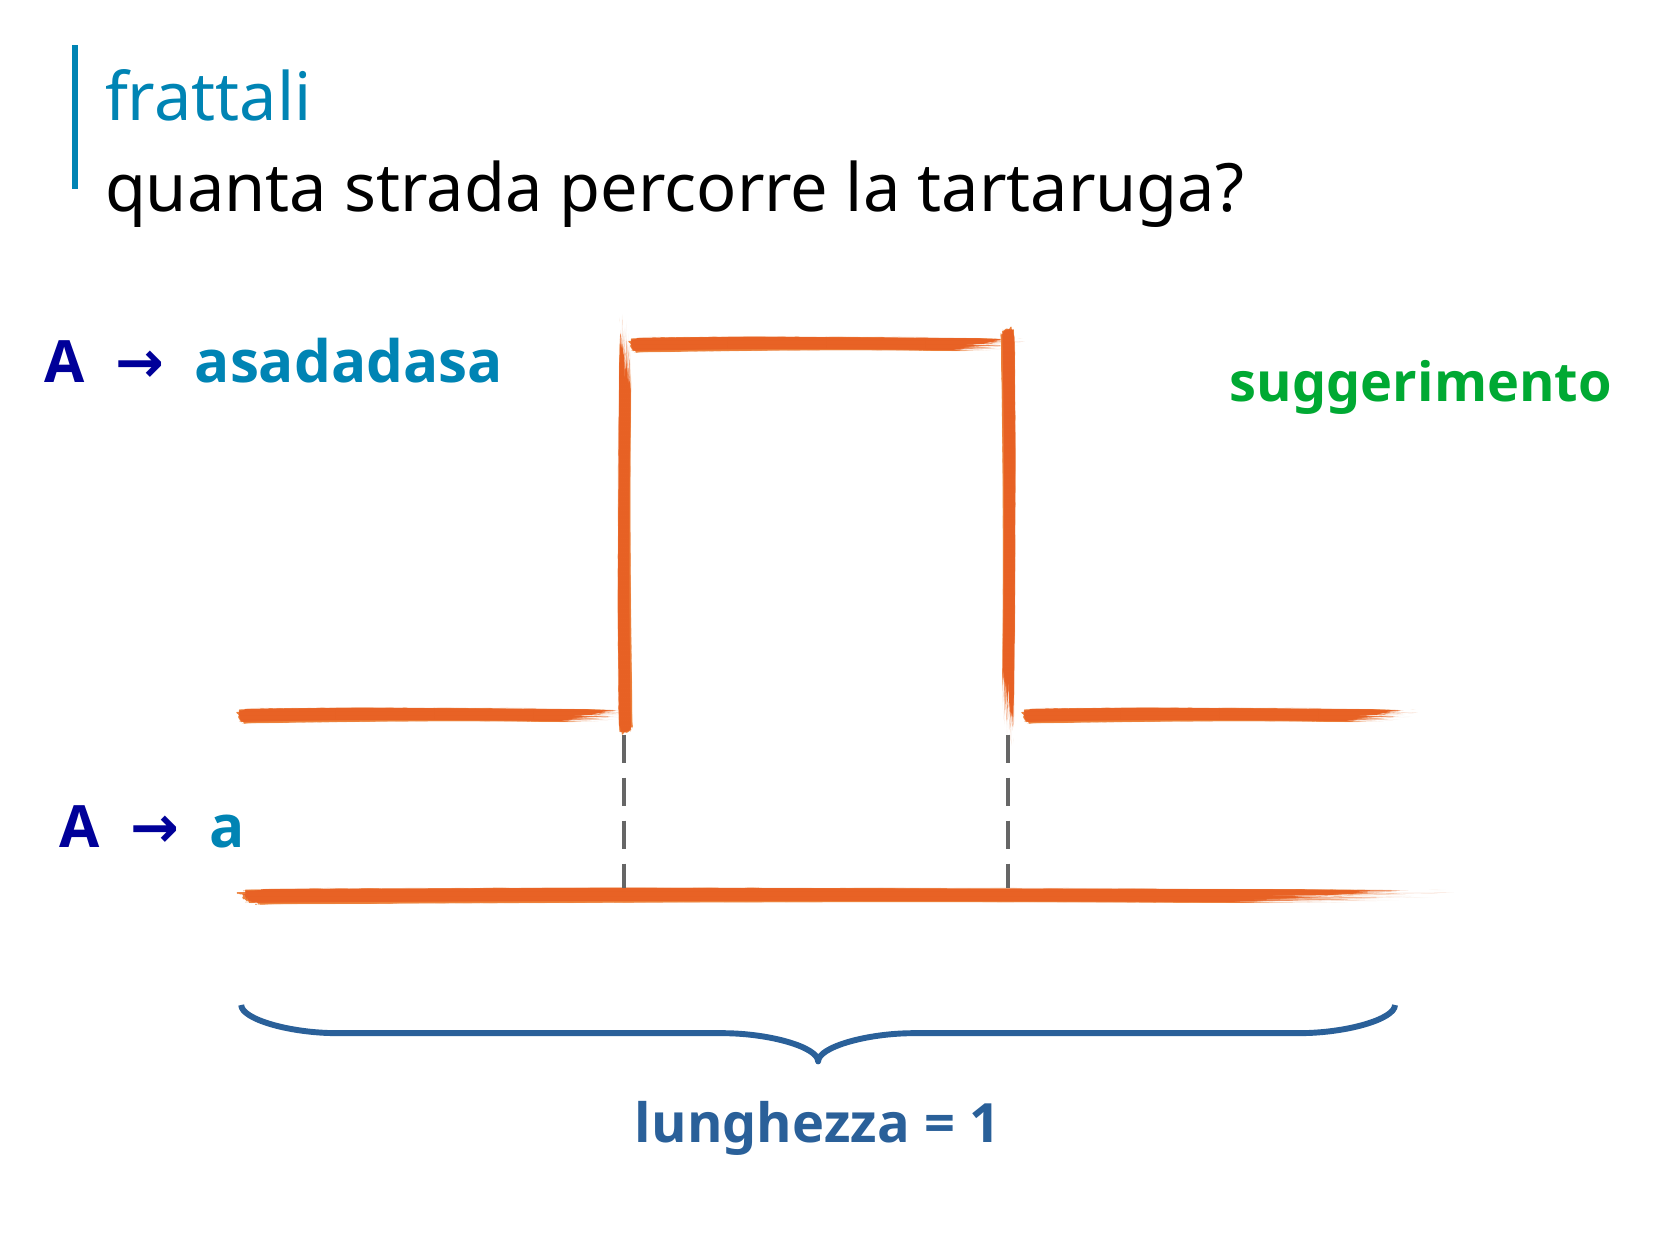

# frattali quanta strada percorre la tartaruga?
A → asadadasa
suggerimento
A → a
lunghezza = 1